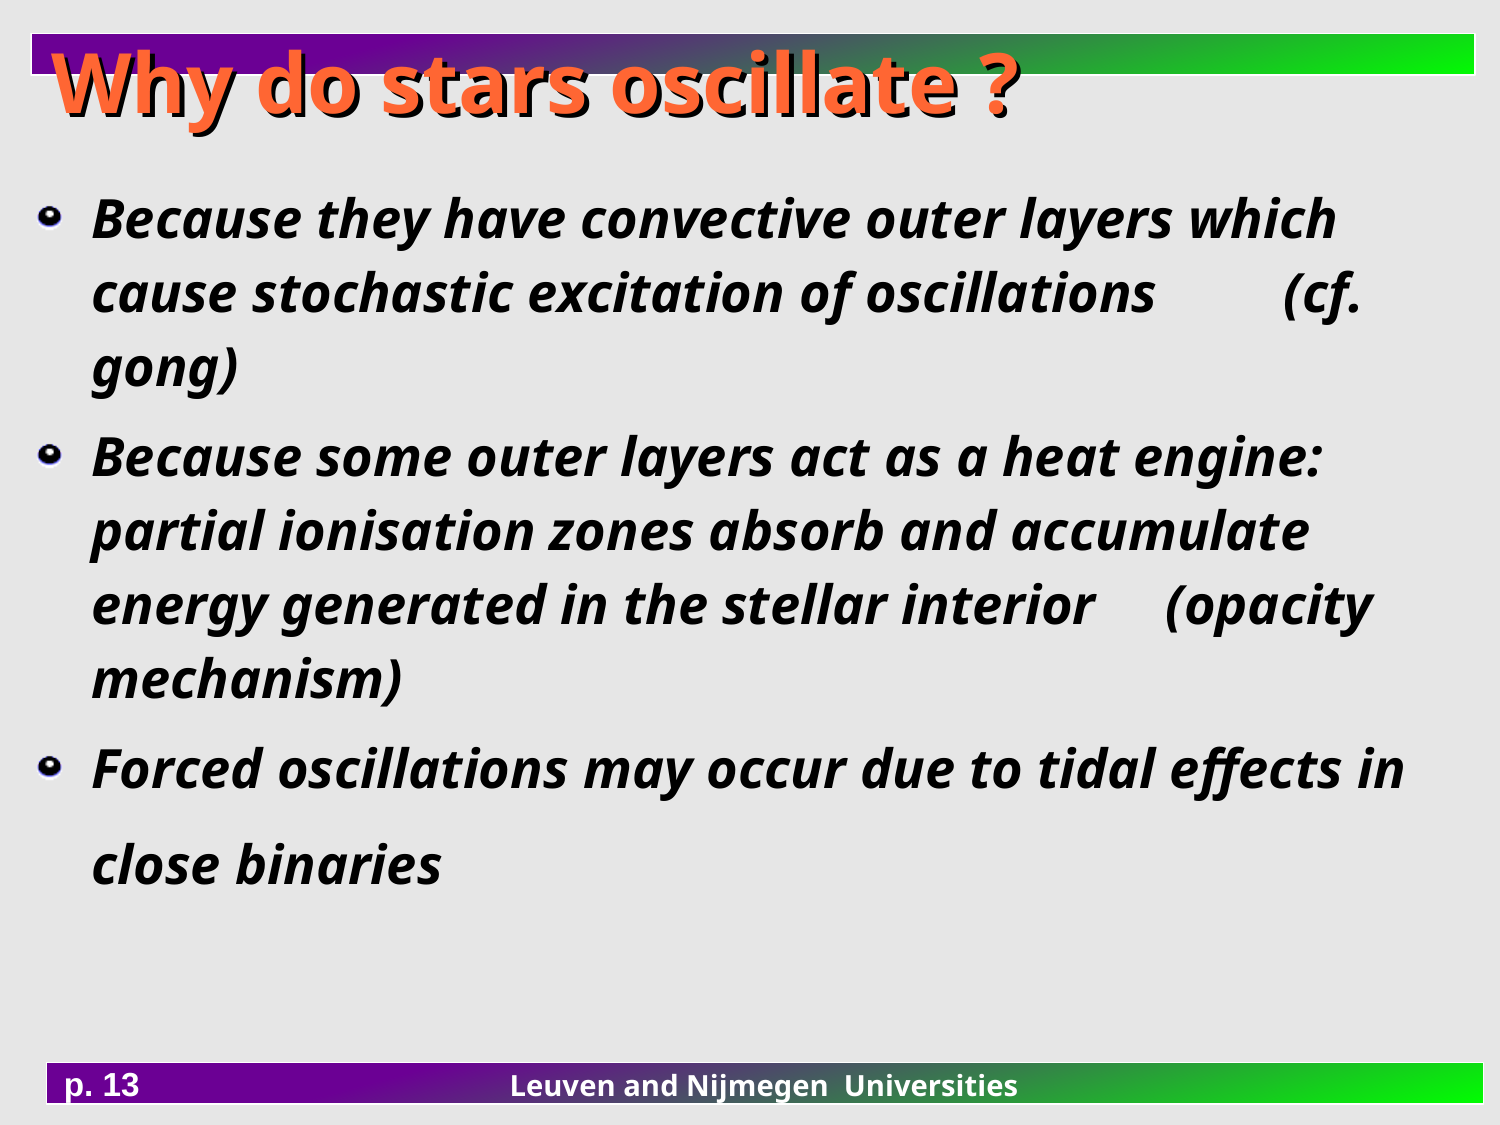

# Why do stars oscillate ?
Because they have convective outer layers which cause stochastic excitation of oscillations (cf. gong)
Because some outer layers act as a heat engine: partial ionisation zones absorb and accumulate energy generated in the stellar interior (opacity mechanism)
Forced oscillations may occur due to tidal effects in close binaries